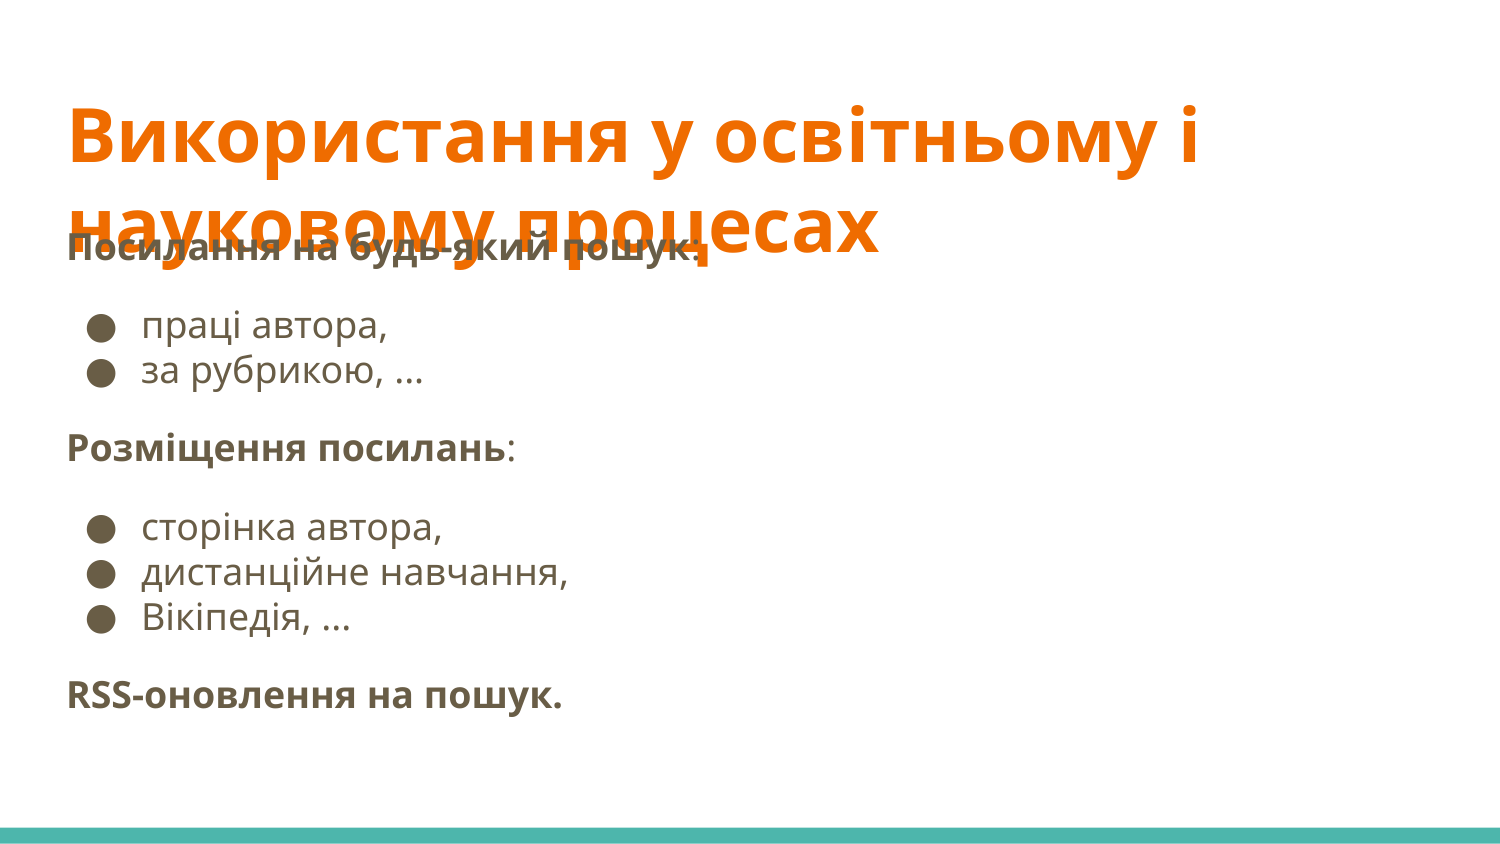

# Використання у освітньому і науковому процесах
Посилання на будь-який пошук:
праці автора,
за рубрикою, ...
Розміщення посилань:
сторінка автора,
дистанційне навчання,
Вікіпедія, ...
RSS-оновлення на пошук.